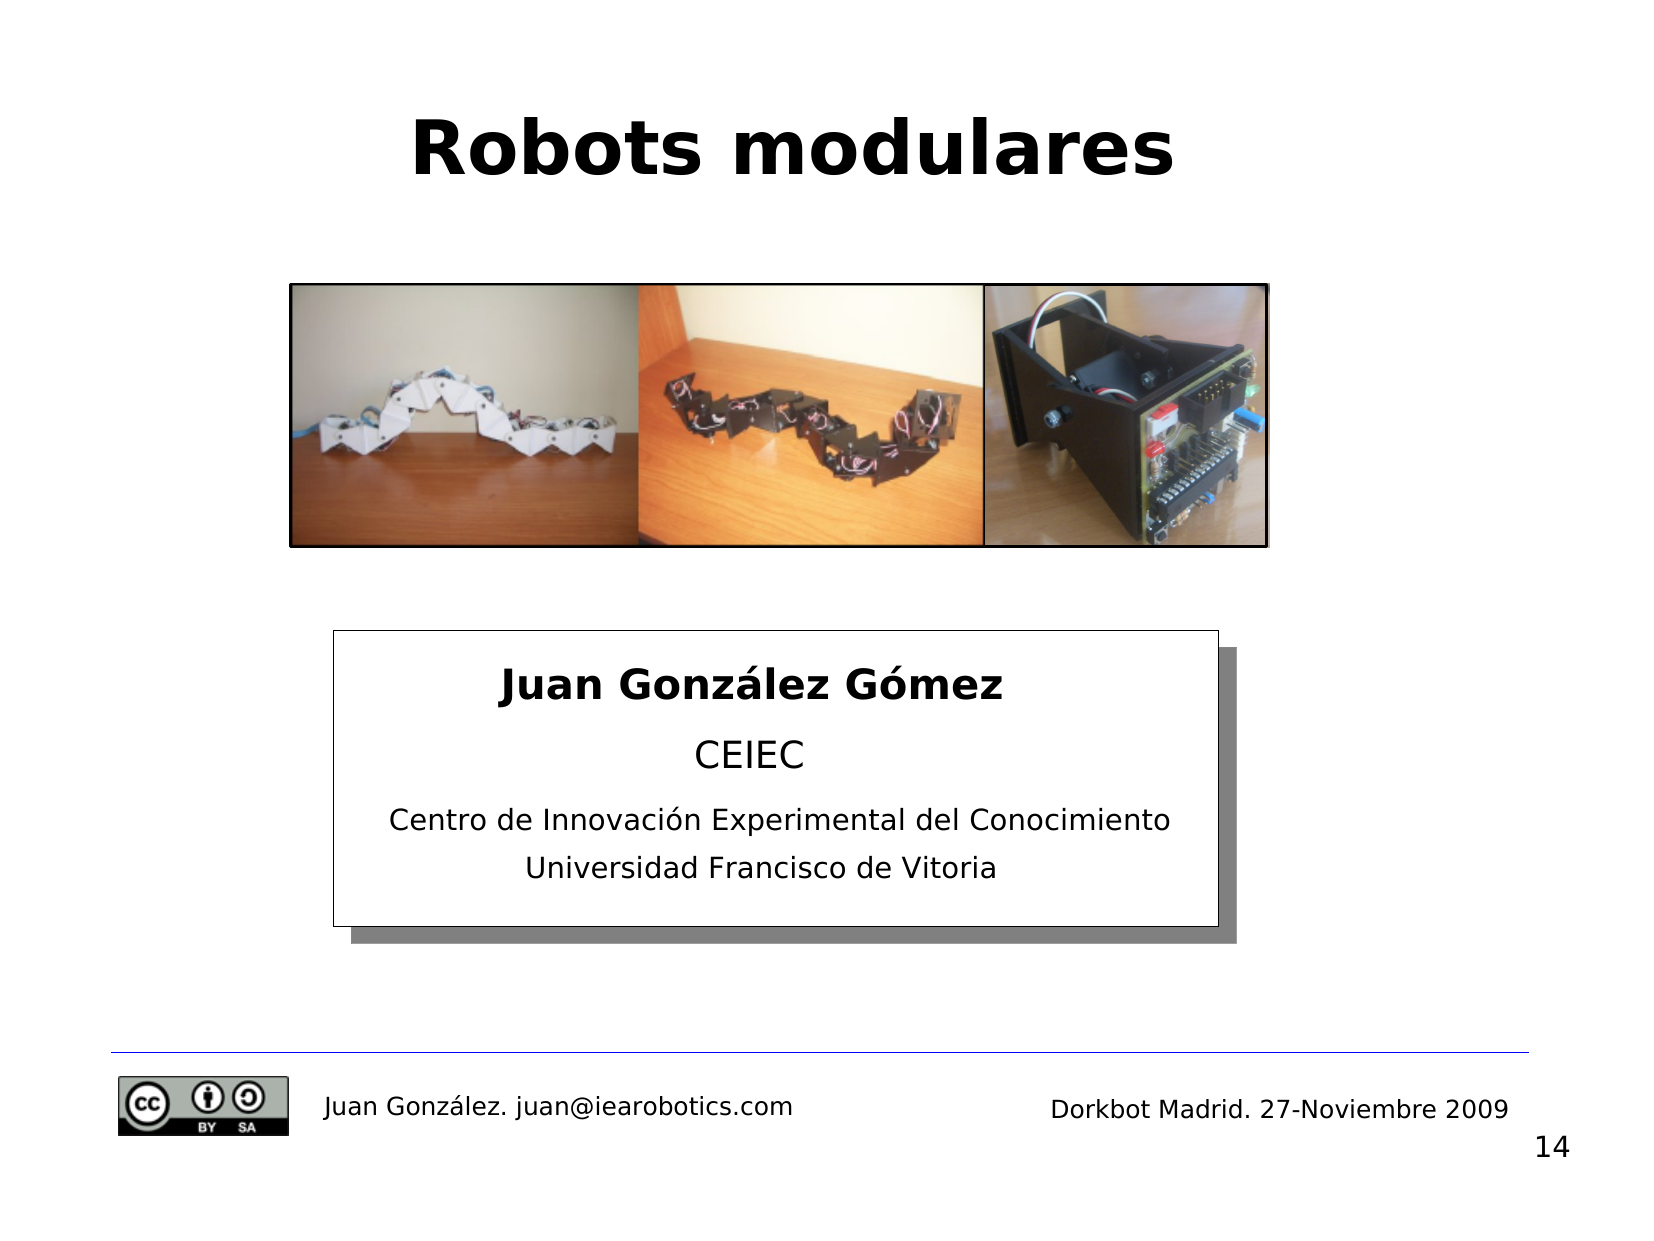

Robots modulares
Juan González Gómez
CEIEC
Centro de Innovación Experimental del Conocimiento
Universidad Francisco de Vitoria
Juan González. juan@iearobotics.com
Dorkbot Madrid. 27-Noviembre 2009
14